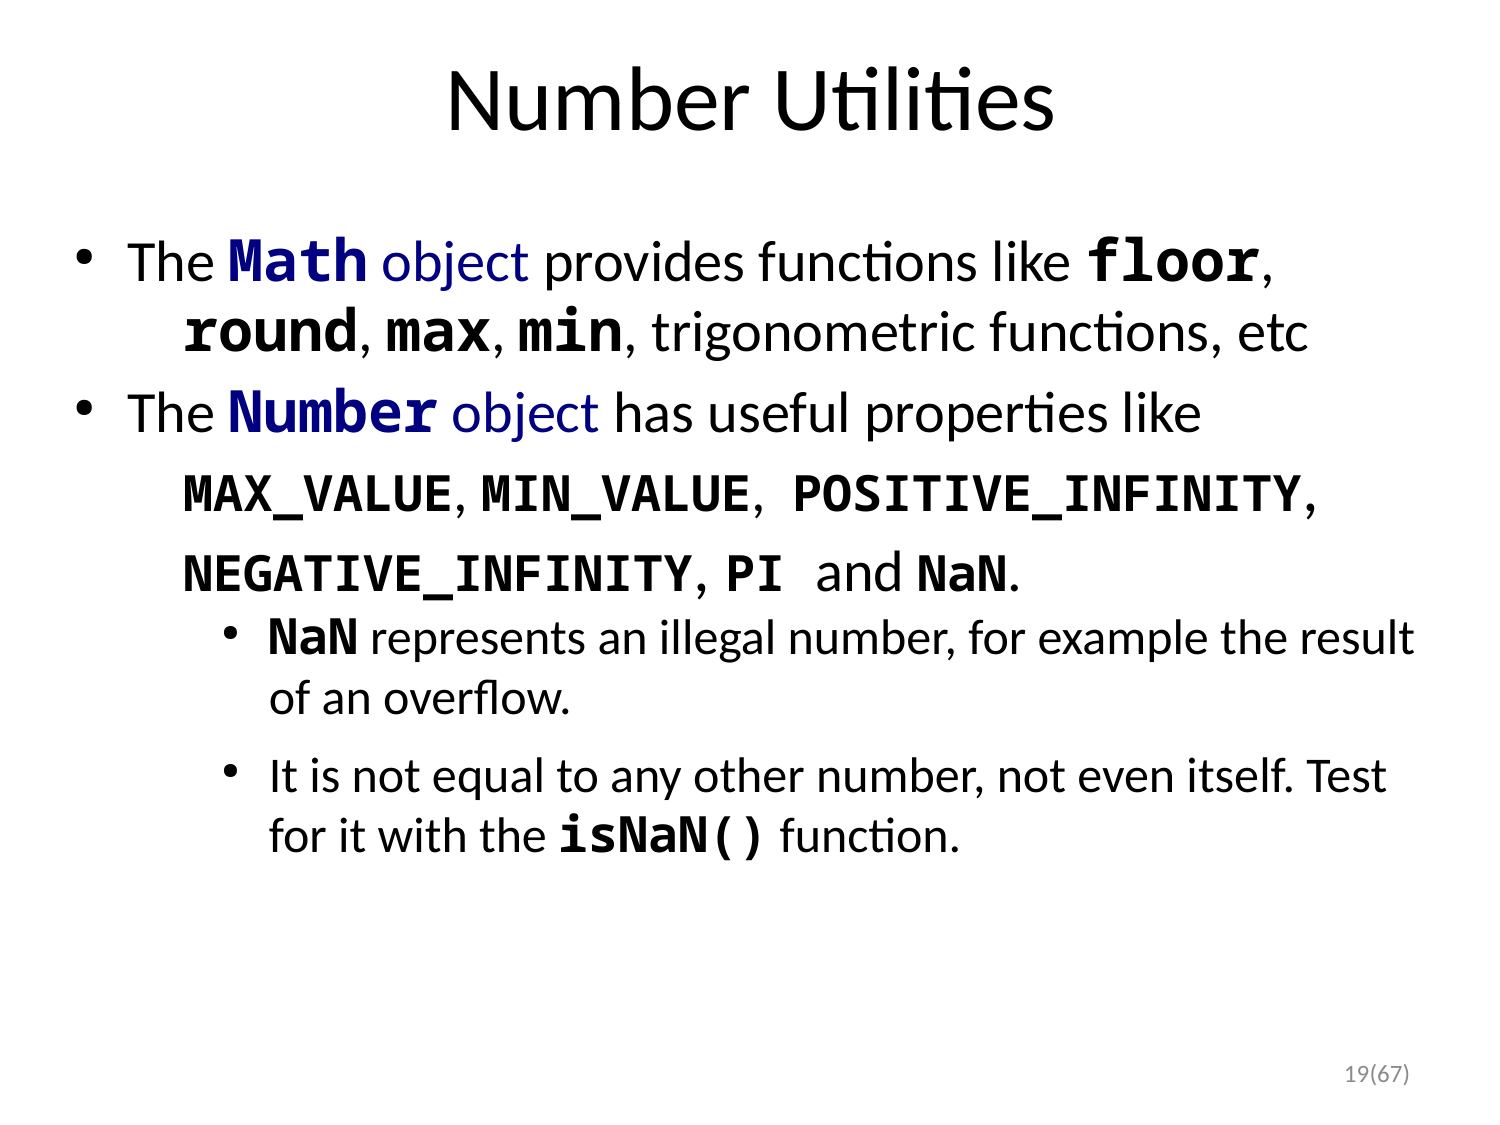

# Number Utilities
The Math object provides functions like floor, round, max, min, trigonometric functions, etc
The Number object has useful properties like MAX_VALUE, MIN_VALUE, POSITIVE_INFINITY, NEGATIVE_INFINITY, PI and NaN.
NaN represents an illegal number, for example the result of an overflow.
It is not equal to any other number, not even itself. Test for it with the isNaN() function.
19